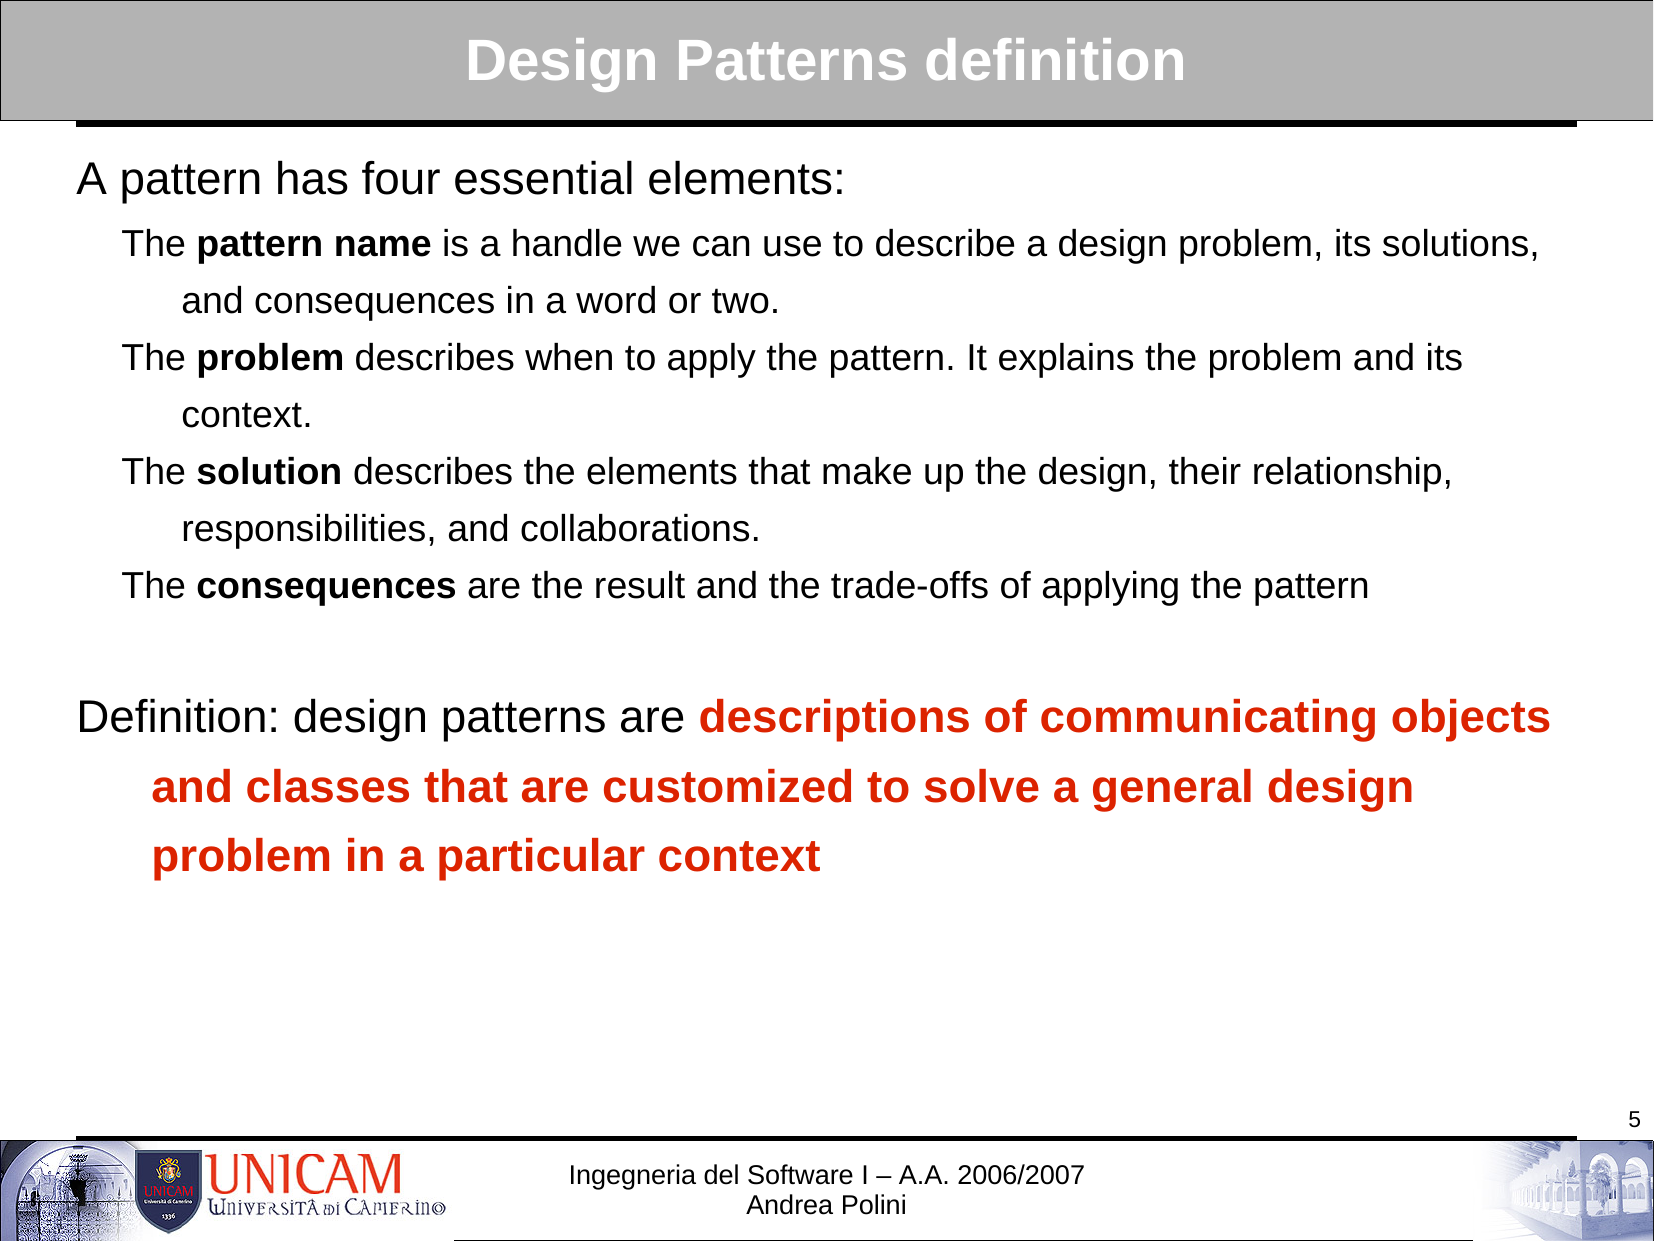

# Design Patterns definition
A pattern has four essential elements:
The pattern name is a handle we can use to describe a design problem, its solutions, and consequences in a word or two.
The problem describes when to apply the pattern. It explains the problem and its context.
The solution describes the elements that make up the design, their relationship, responsibilities, and collaborations.
The consequences are the result and the trade-offs of applying the pattern
Definition: design patterns are descriptions of communicating objects and classes that are customized to solve a general design problem in a particular context
5